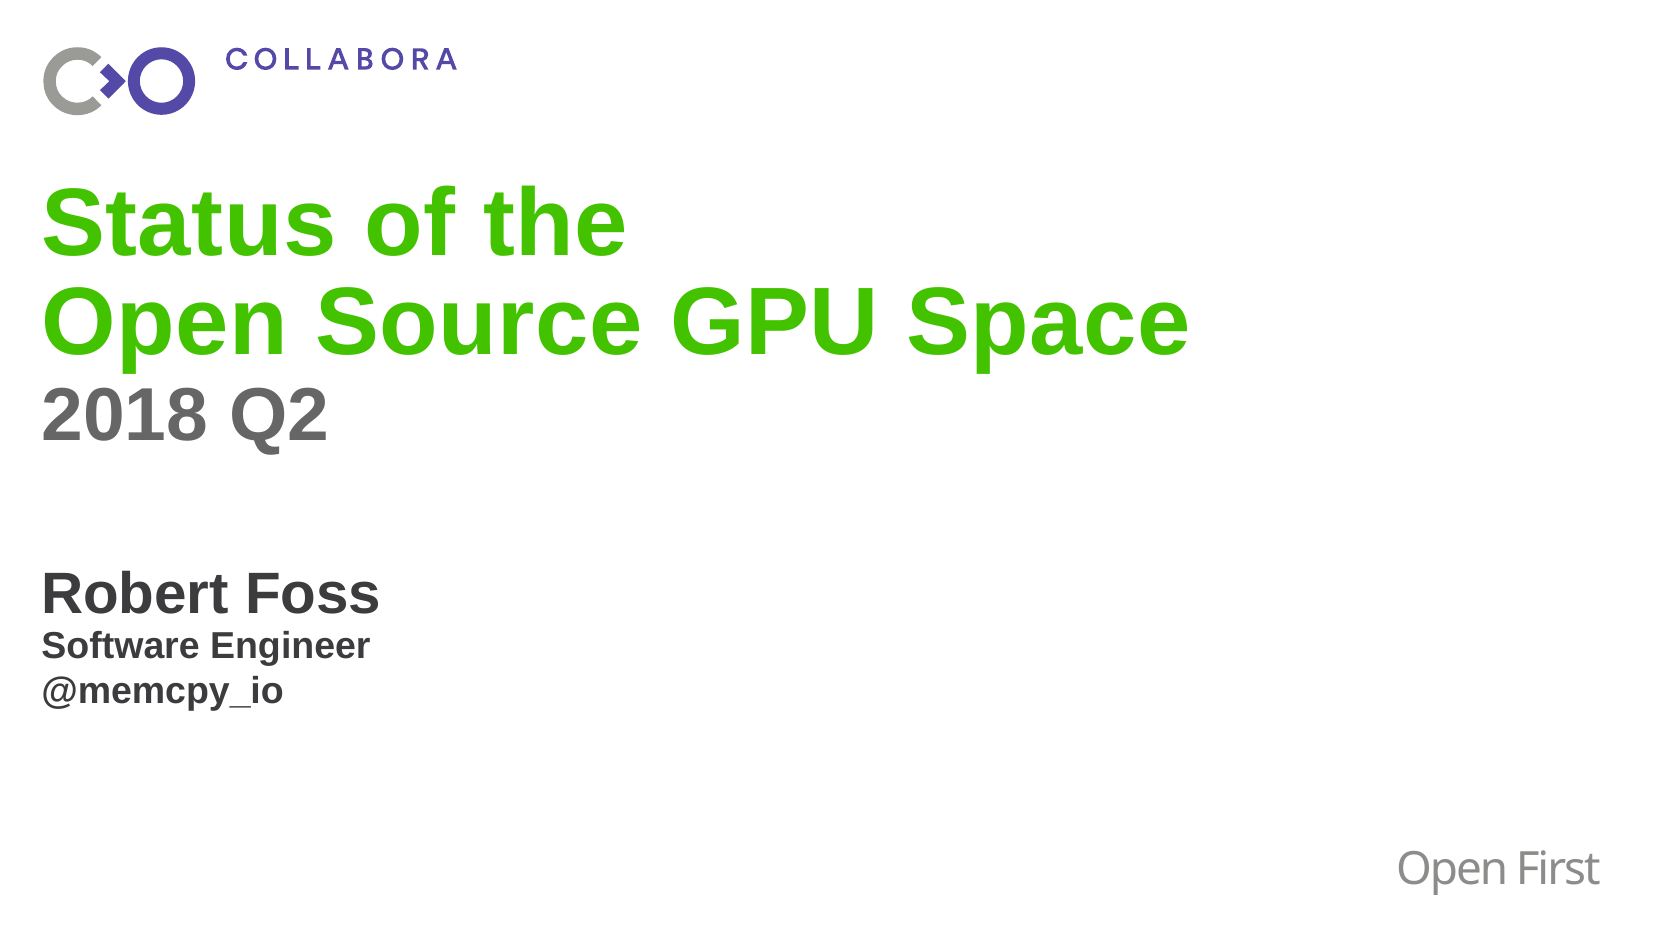

# Status of the Open Source GPU Space
2018 Q2
Robert Foss
Software Engineer
@memcpy_io